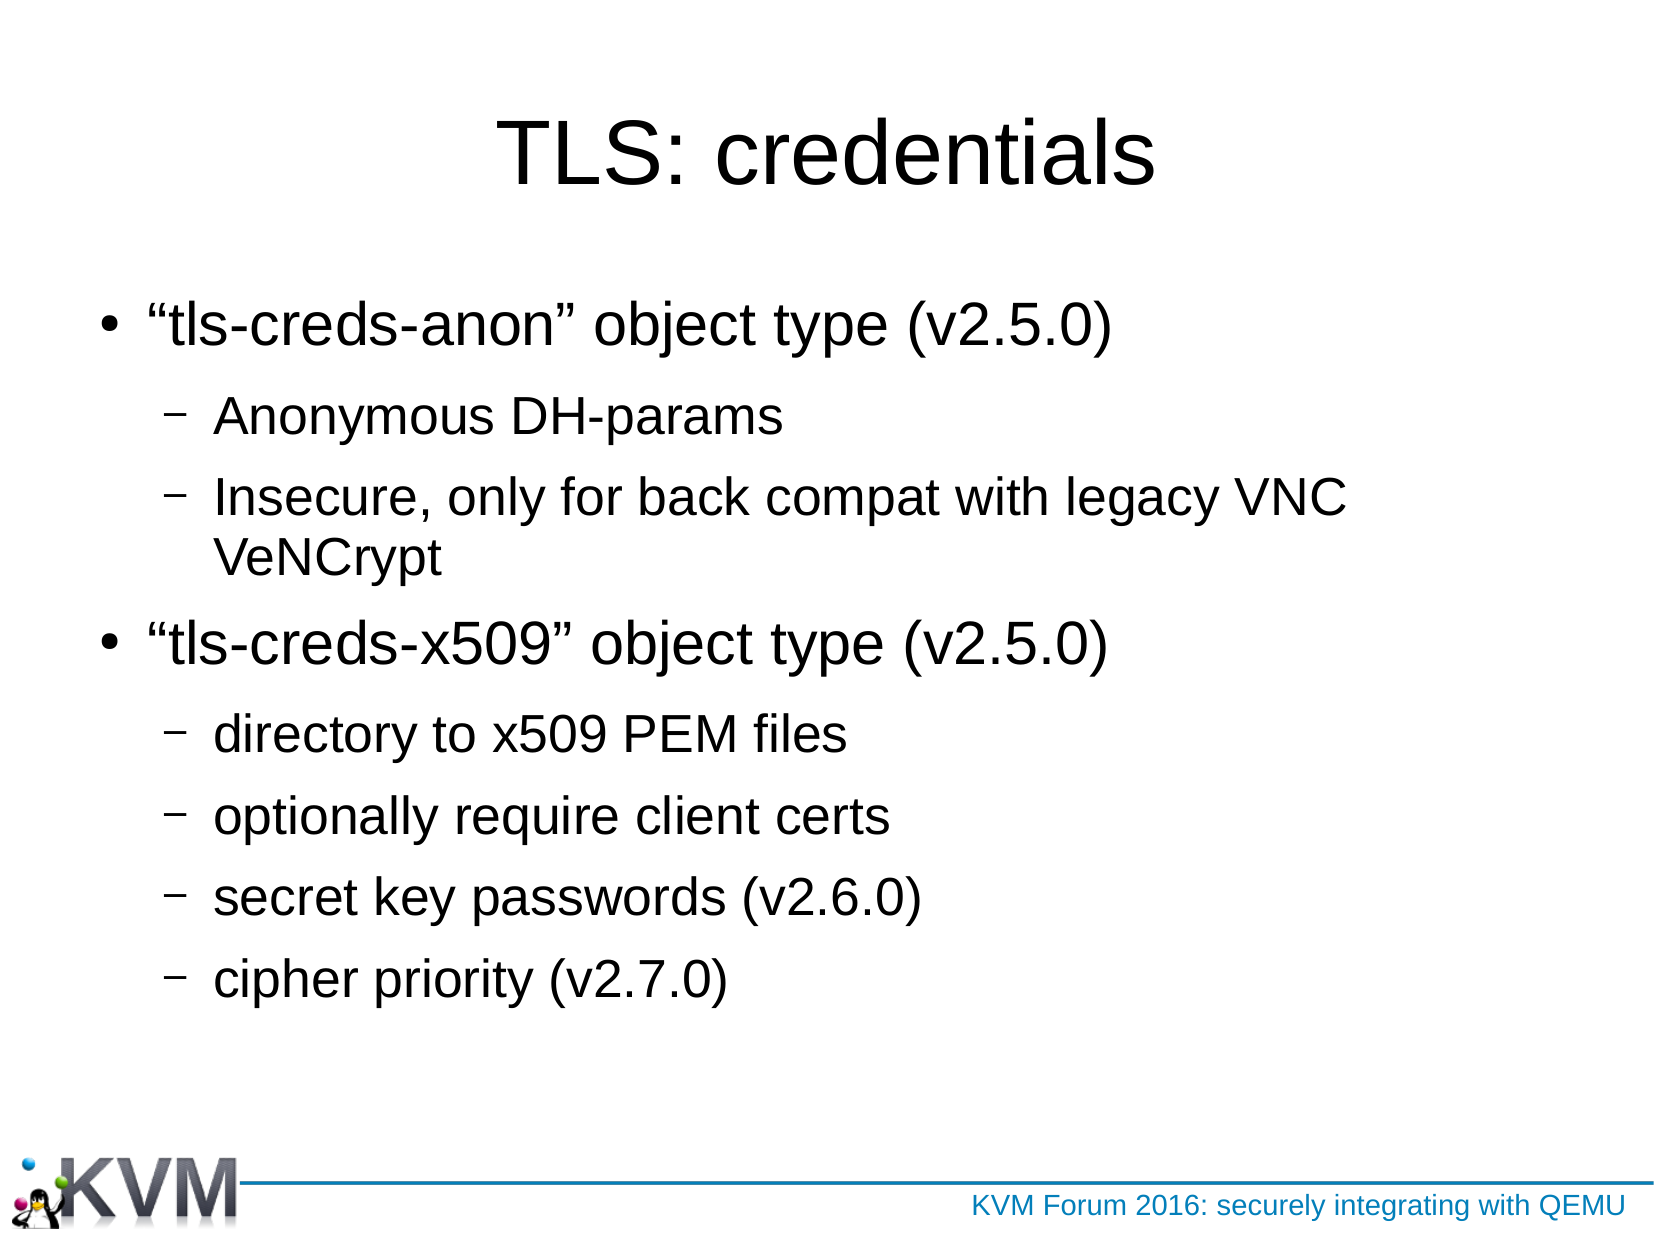

# TLS: credentials
“tls-creds-anon” object type (v2.5.0)
Anonymous DH-params
Insecure, only for back compat with legacy VNC VeNCrypt
“tls-creds-x509” object type (v2.5.0)
directory to x509 PEM files
optionally require client certs
secret key passwords (v2.6.0)
cipher priority (v2.7.0)